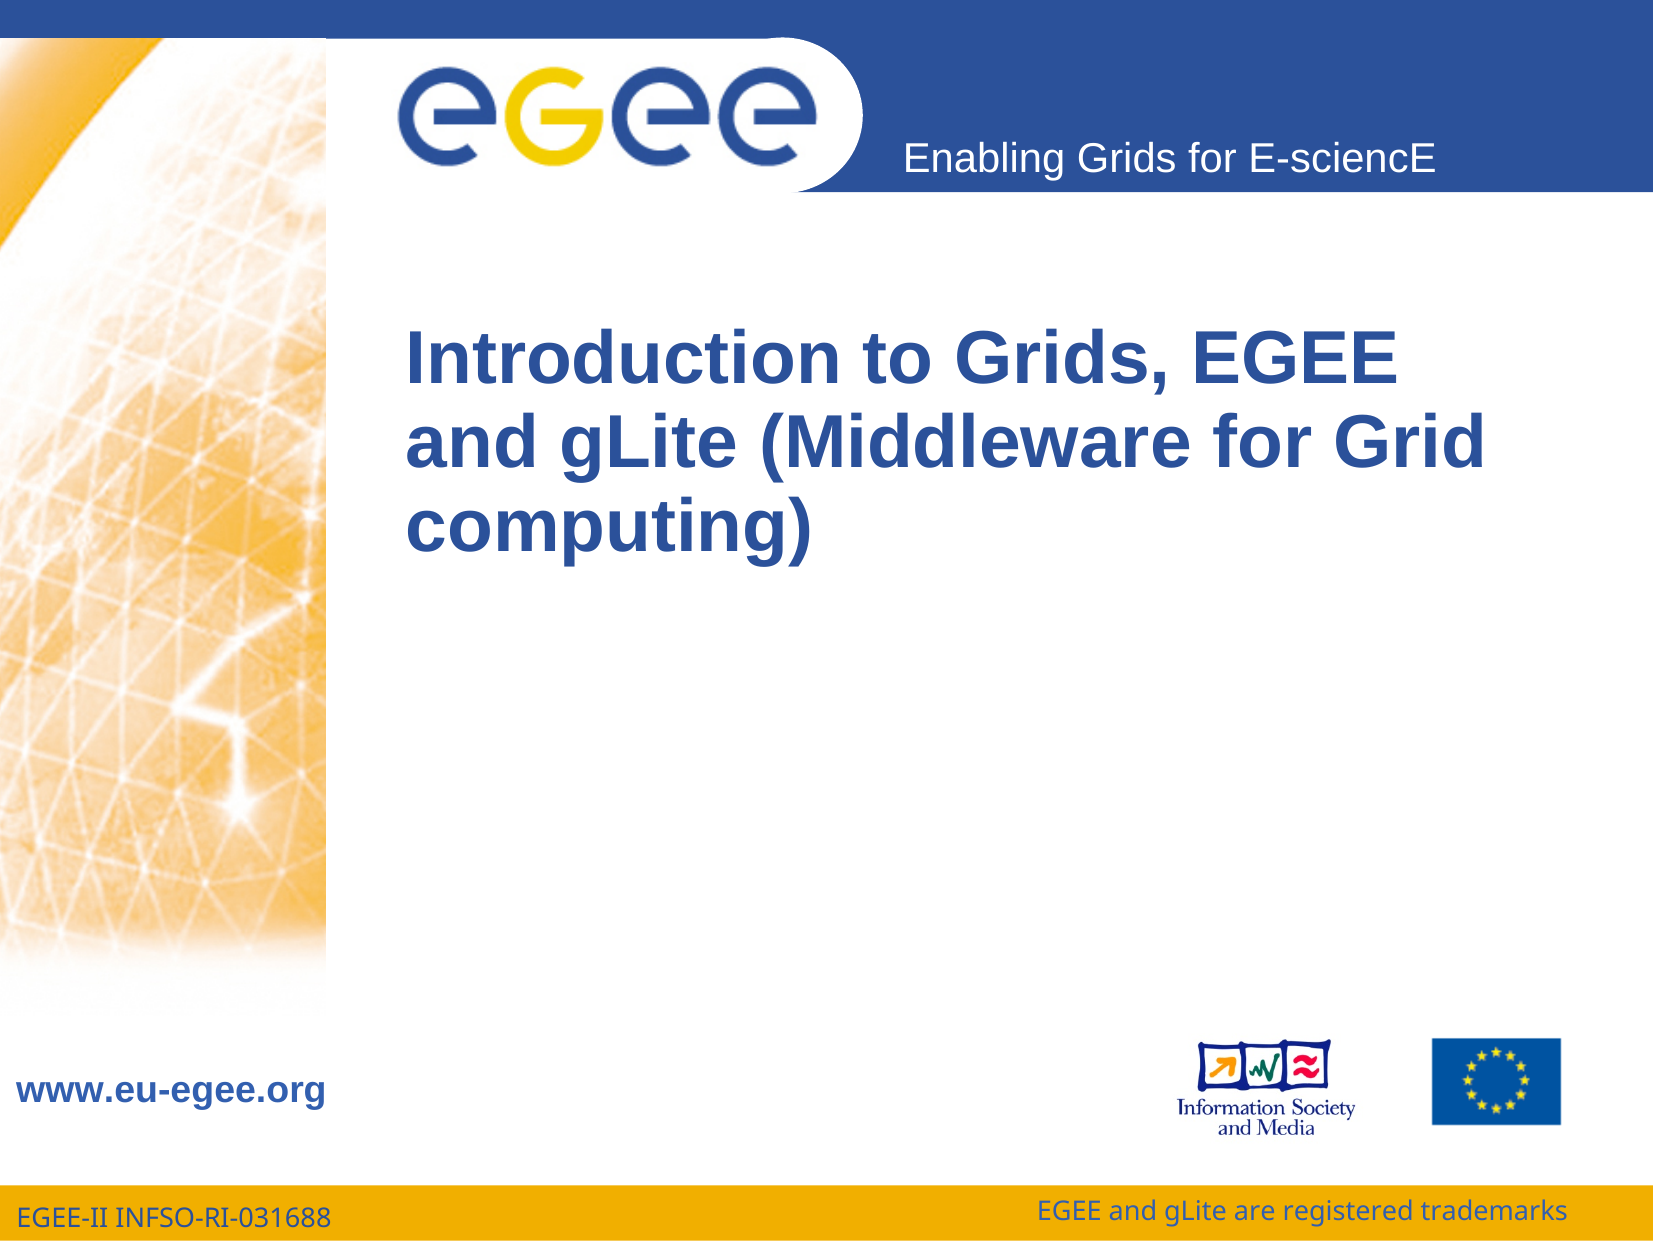

# Introduction to Grids, EGEE and gLite (Middleware for Grid computing)